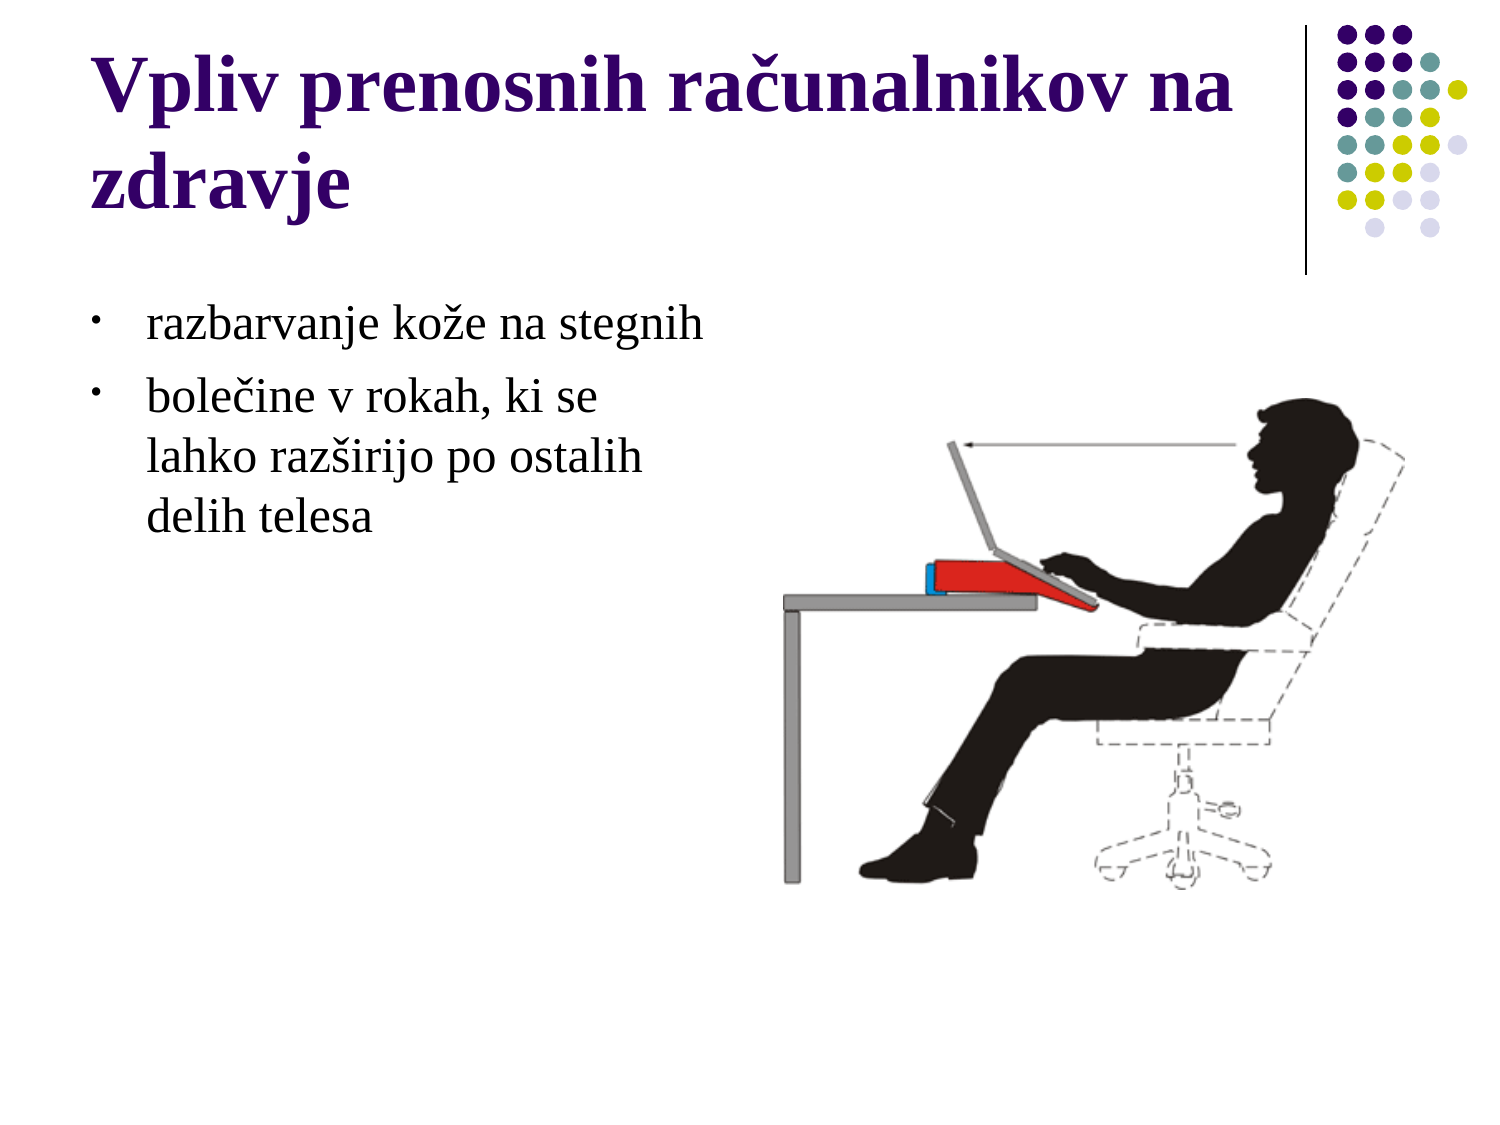

# Vpliv prenosnih računalnikov na zdravje
razbarvanje kože na stegnih
bolečine v rokah, ki se lahko razširijo po ostalih delih telesa